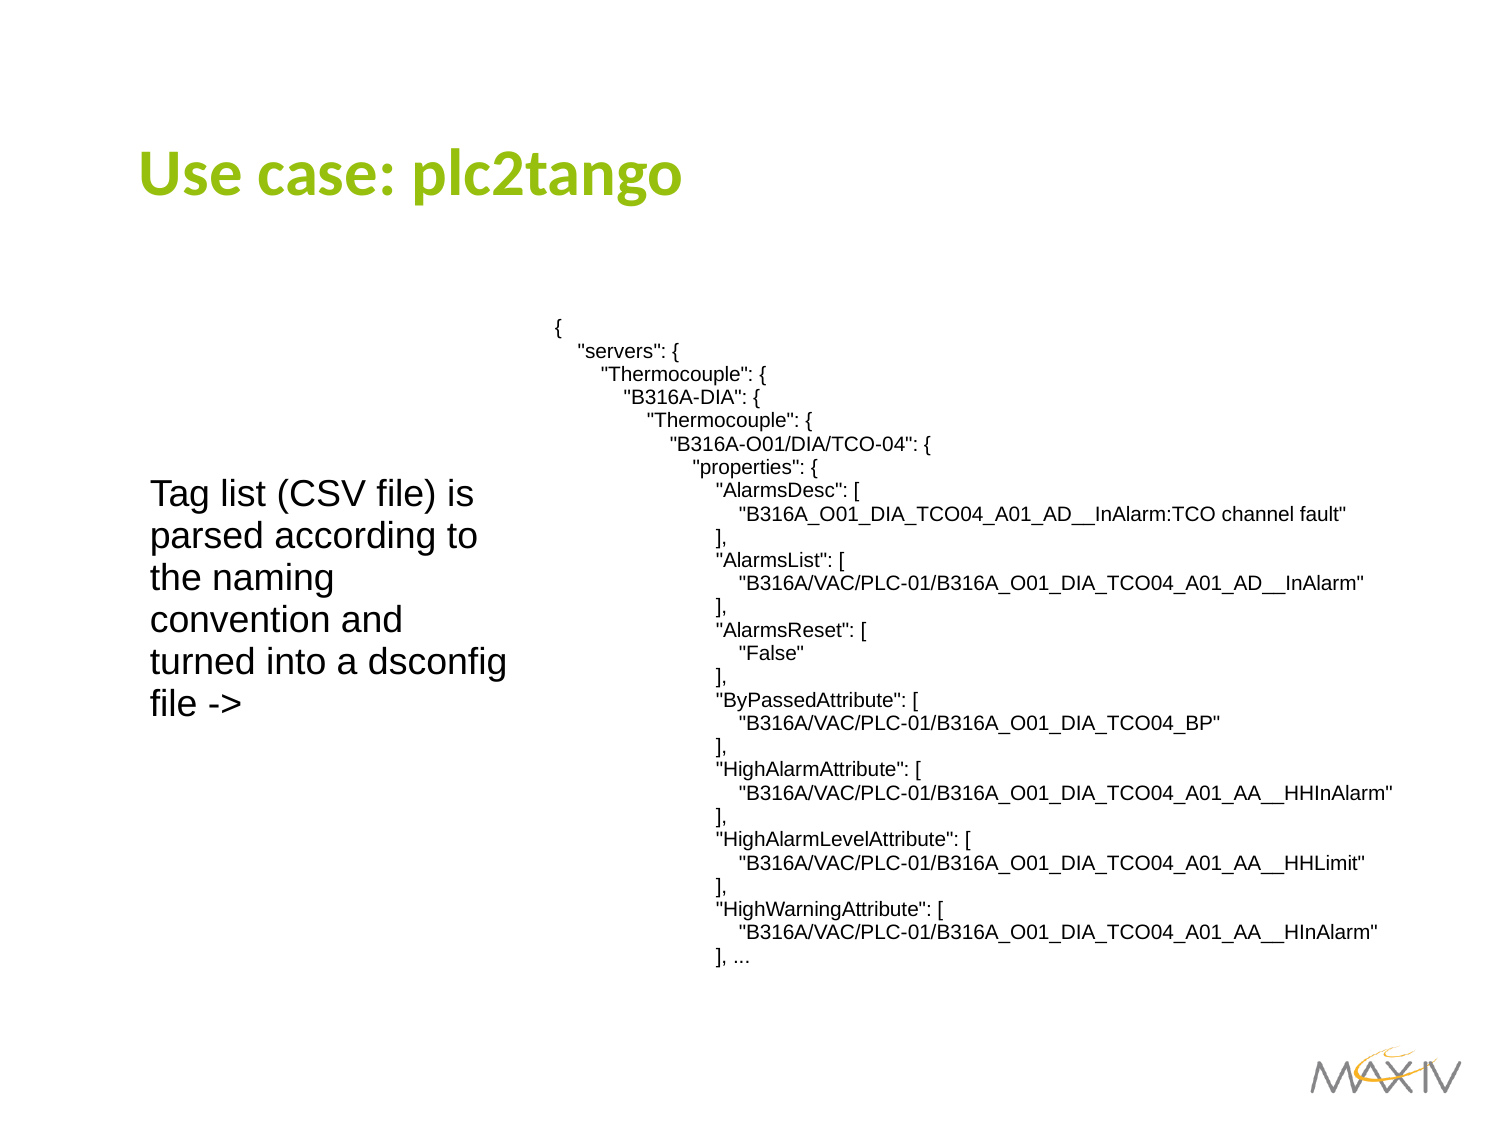

# Use case: plc2tango
{
 "servers": {
 "Thermocouple": {
 "B316A-DIA": {
 "Thermocouple": {
 "B316A-O01/DIA/TCO-04": {
 "properties": {
 "AlarmsDesc": [
 "B316A_O01_DIA_TCO04_A01_AD__InAlarm:TCO channel fault"
 ],
 "AlarmsList": [
 "B316A/VAC/PLC-01/B316A_O01_DIA_TCO04_A01_AD__InAlarm"
 ],
 "AlarmsReset": [
 "False"
 ],
 "ByPassedAttribute": [
 "B316A/VAC/PLC-01/B316A_O01_DIA_TCO04_BP"
 ],
 "HighAlarmAttribute": [
 "B316A/VAC/PLC-01/B316A_O01_DIA_TCO04_A01_AA__HHInAlarm"
 ],
 "HighAlarmLevelAttribute": [
 "B316A/VAC/PLC-01/B316A_O01_DIA_TCO04_A01_AA__HHLimit"
 ],
 "HighWarningAttribute": [
 "B316A/VAC/PLC-01/B316A_O01_DIA_TCO04_A01_AA__HInAlarm"
 ], ...
Tag list (CSV file) is
parsed according to
the naming convention and turned into a dsconfig
file ->